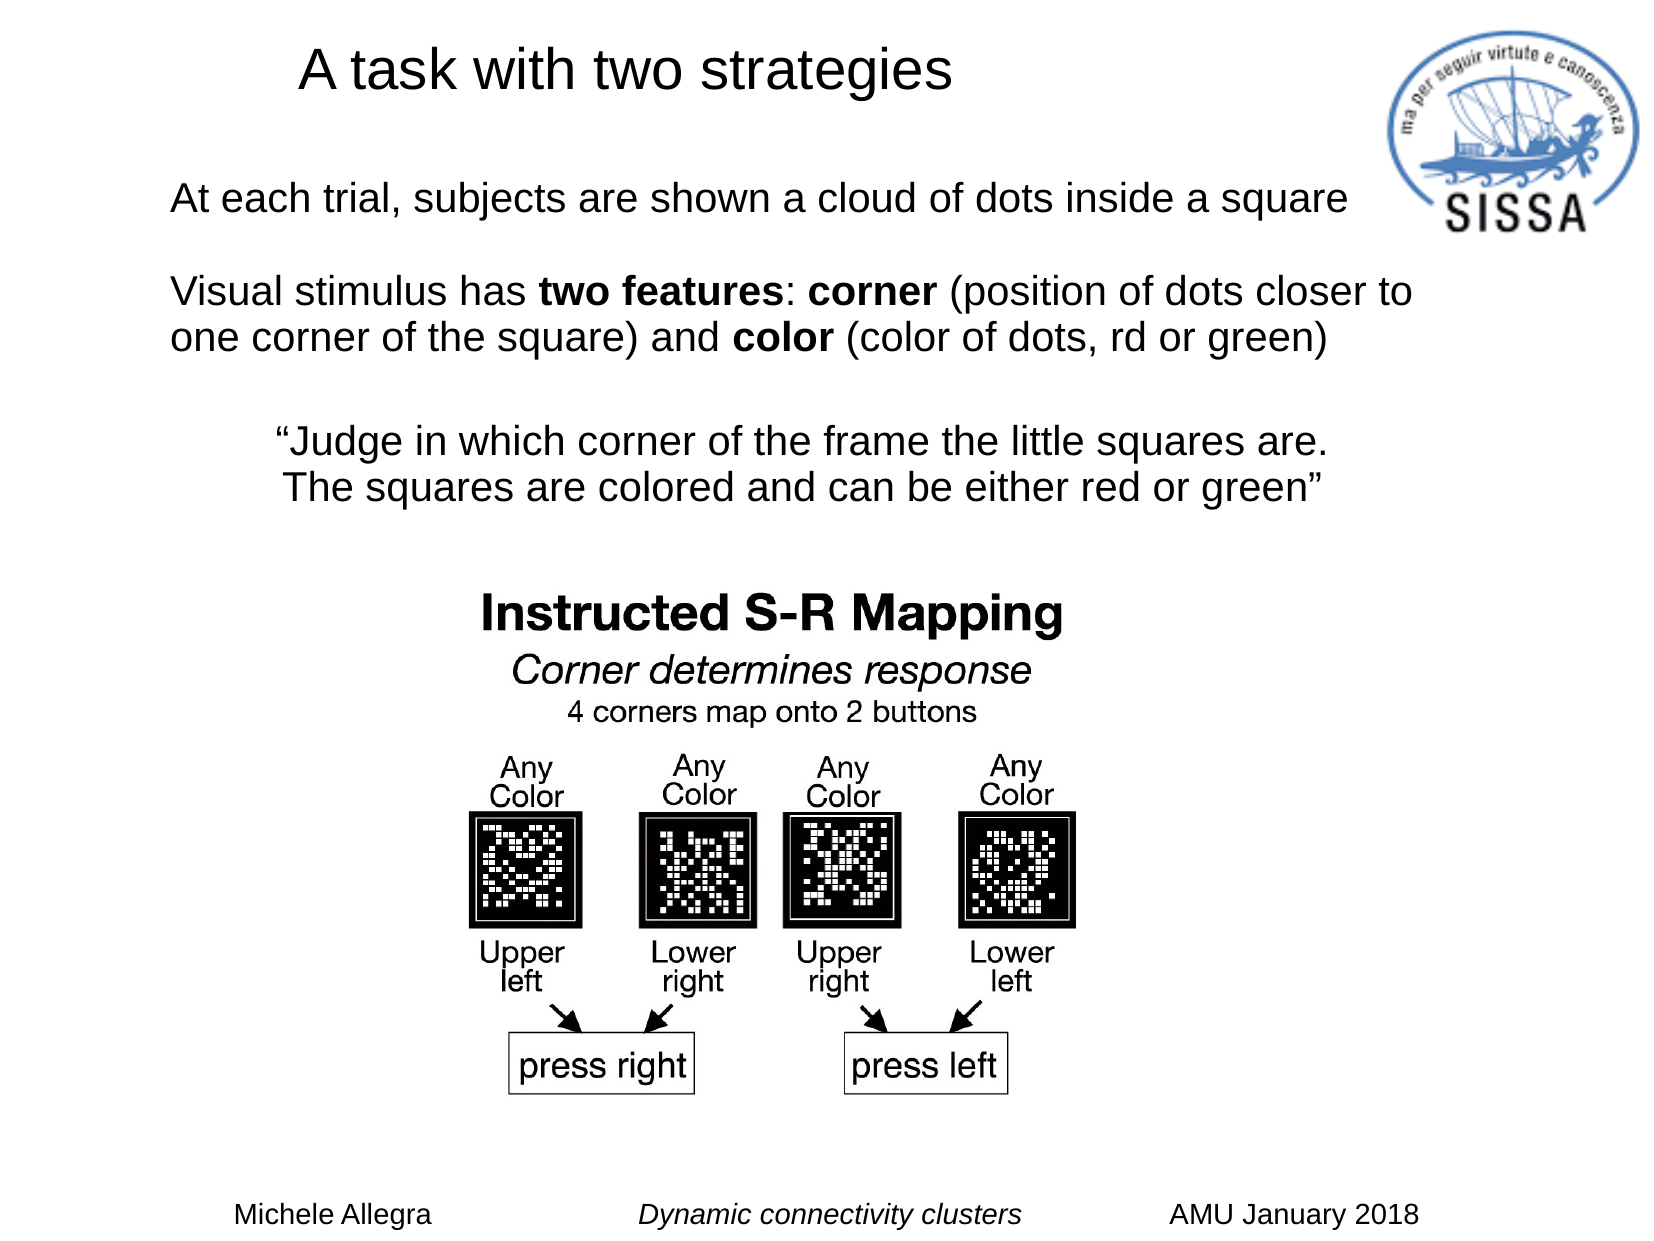

# A task with two strategies
At each trial, subjects are shown a cloud of dots inside a square
Visual stimulus has two features: corner (position of dots closer to one corner of the square) and color (color of dots, rd or green)
 “Judge in which corner of the frame the little squares are. The squares are colored and can be either red or green”
Michele Allegra Dynamic connectivity clusters AMU January 2018